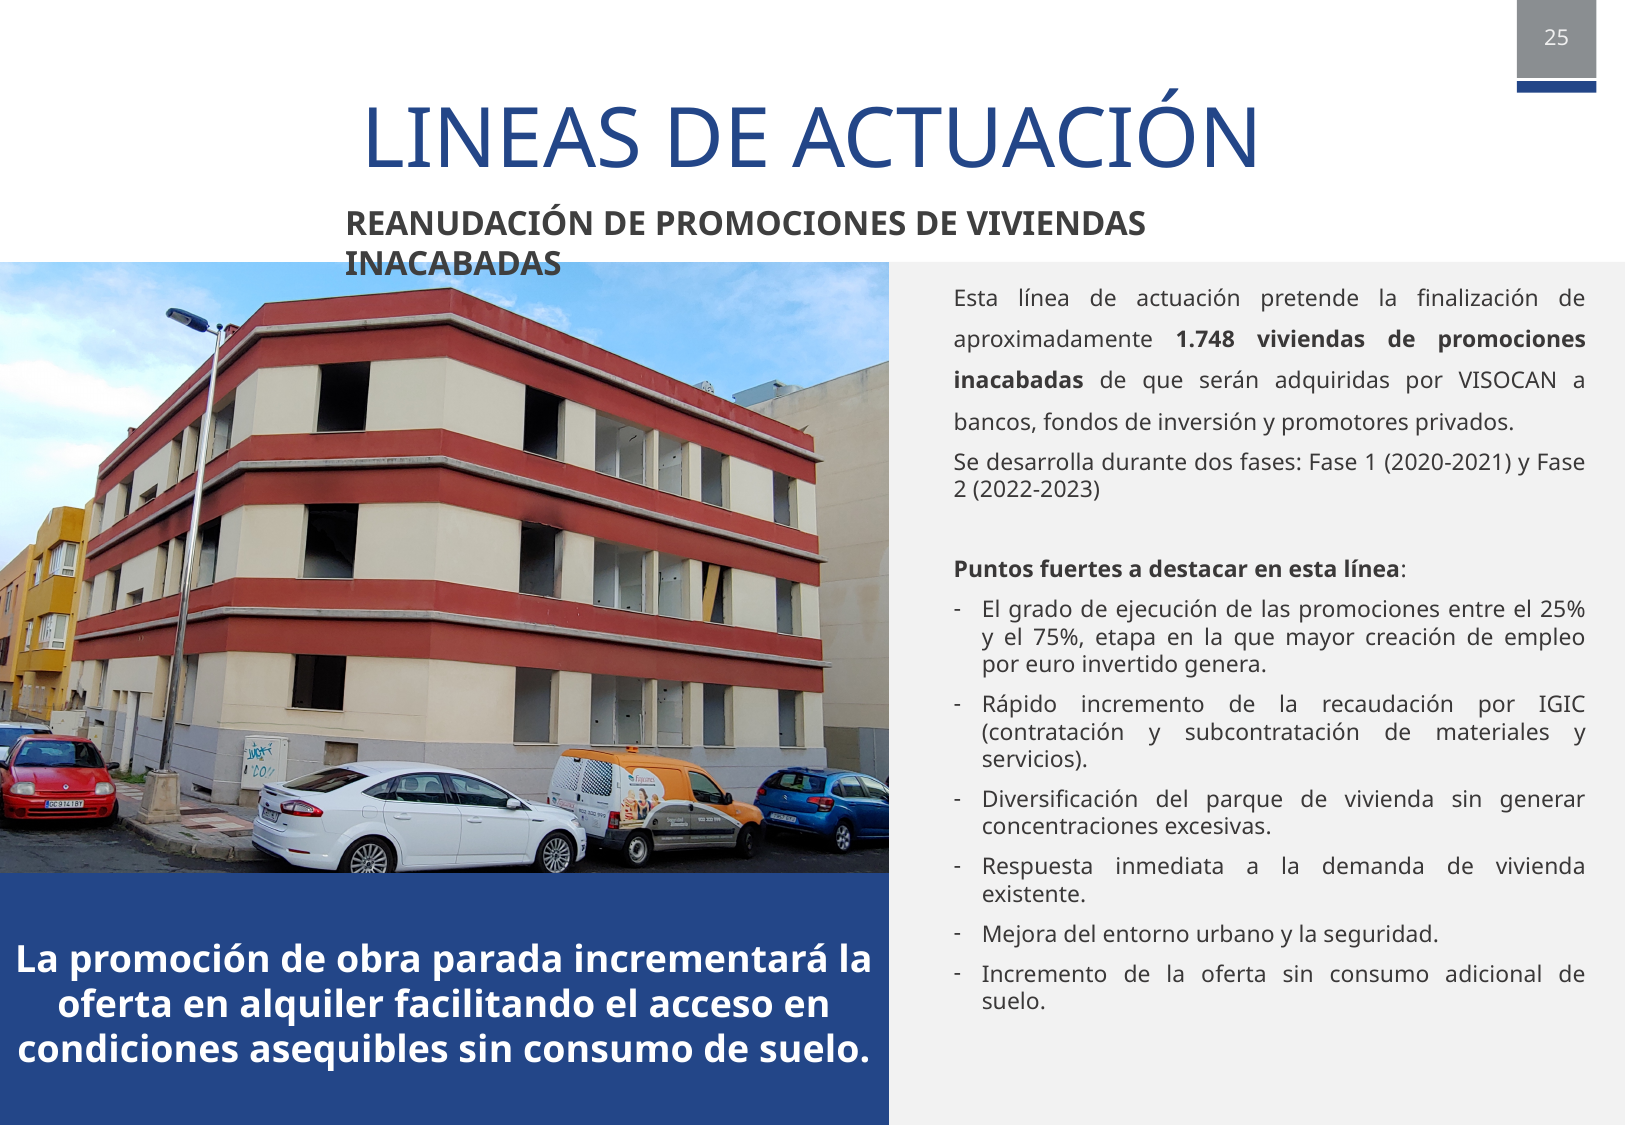

# LINEAS DE ACTUACIÓN
REANUDACIÓN DE PROMOCIONES DE VIVIENDAS INACABADAS
Esta línea de actuación pretende la finalización de aproximadamente 1.748 viviendas de promociones inacabadas de que serán adquiridas por VISOCAN a bancos, fondos de inversión y promotores privados.
Se desarrolla durante dos fases: Fase 1 (2020-2021) y Fase 2 (2022-2023)
Puntos fuertes a destacar en esta línea:
El grado de ejecución de las promociones entre el 25% y el 75%, etapa en la que mayor creación de empleo por euro invertido genera.
Rápido incremento de la recaudación por IGIC (contratación y subcontratación de materiales y servicios).
Diversificación del parque de vivienda sin generar concentraciones excesivas.
Respuesta inmediata a la demanda de vivienda existente.
Mejora del entorno urbano y la seguridad.
Incremento de la oferta sin consumo adicional de suelo.
La promoción de obra parada incrementará la oferta en alquiler facilitando el acceso en condiciones asequibles sin consumo de suelo.